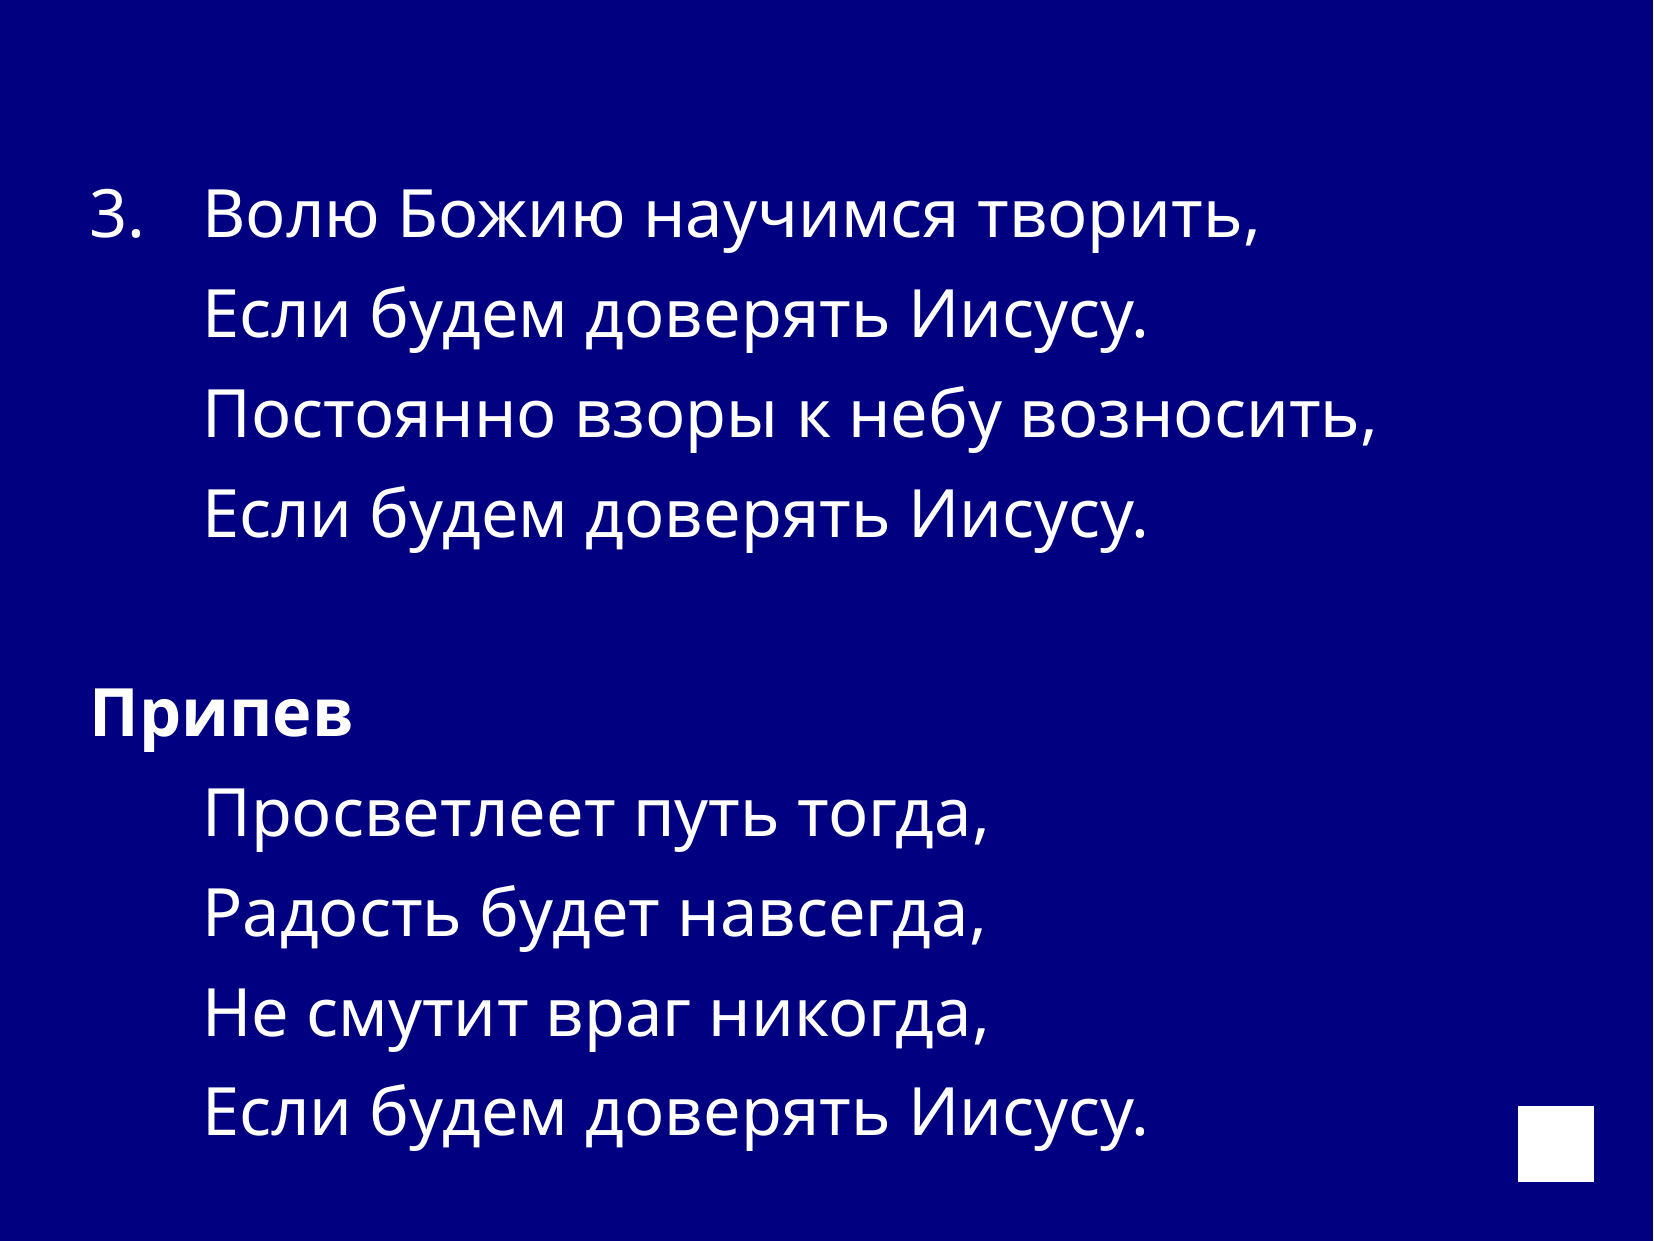

3.	Волю Божию научимся творить,
	Если будем доверять Иисусу.
	Постоянно взоры к небу возносить,
	Если будем доверять Иисусу.
Припев
	Просветлеет путь тогда,
	Радость будет навсегда,
	Не смутит враг никогда,
	Если будем доверять Иисусу.